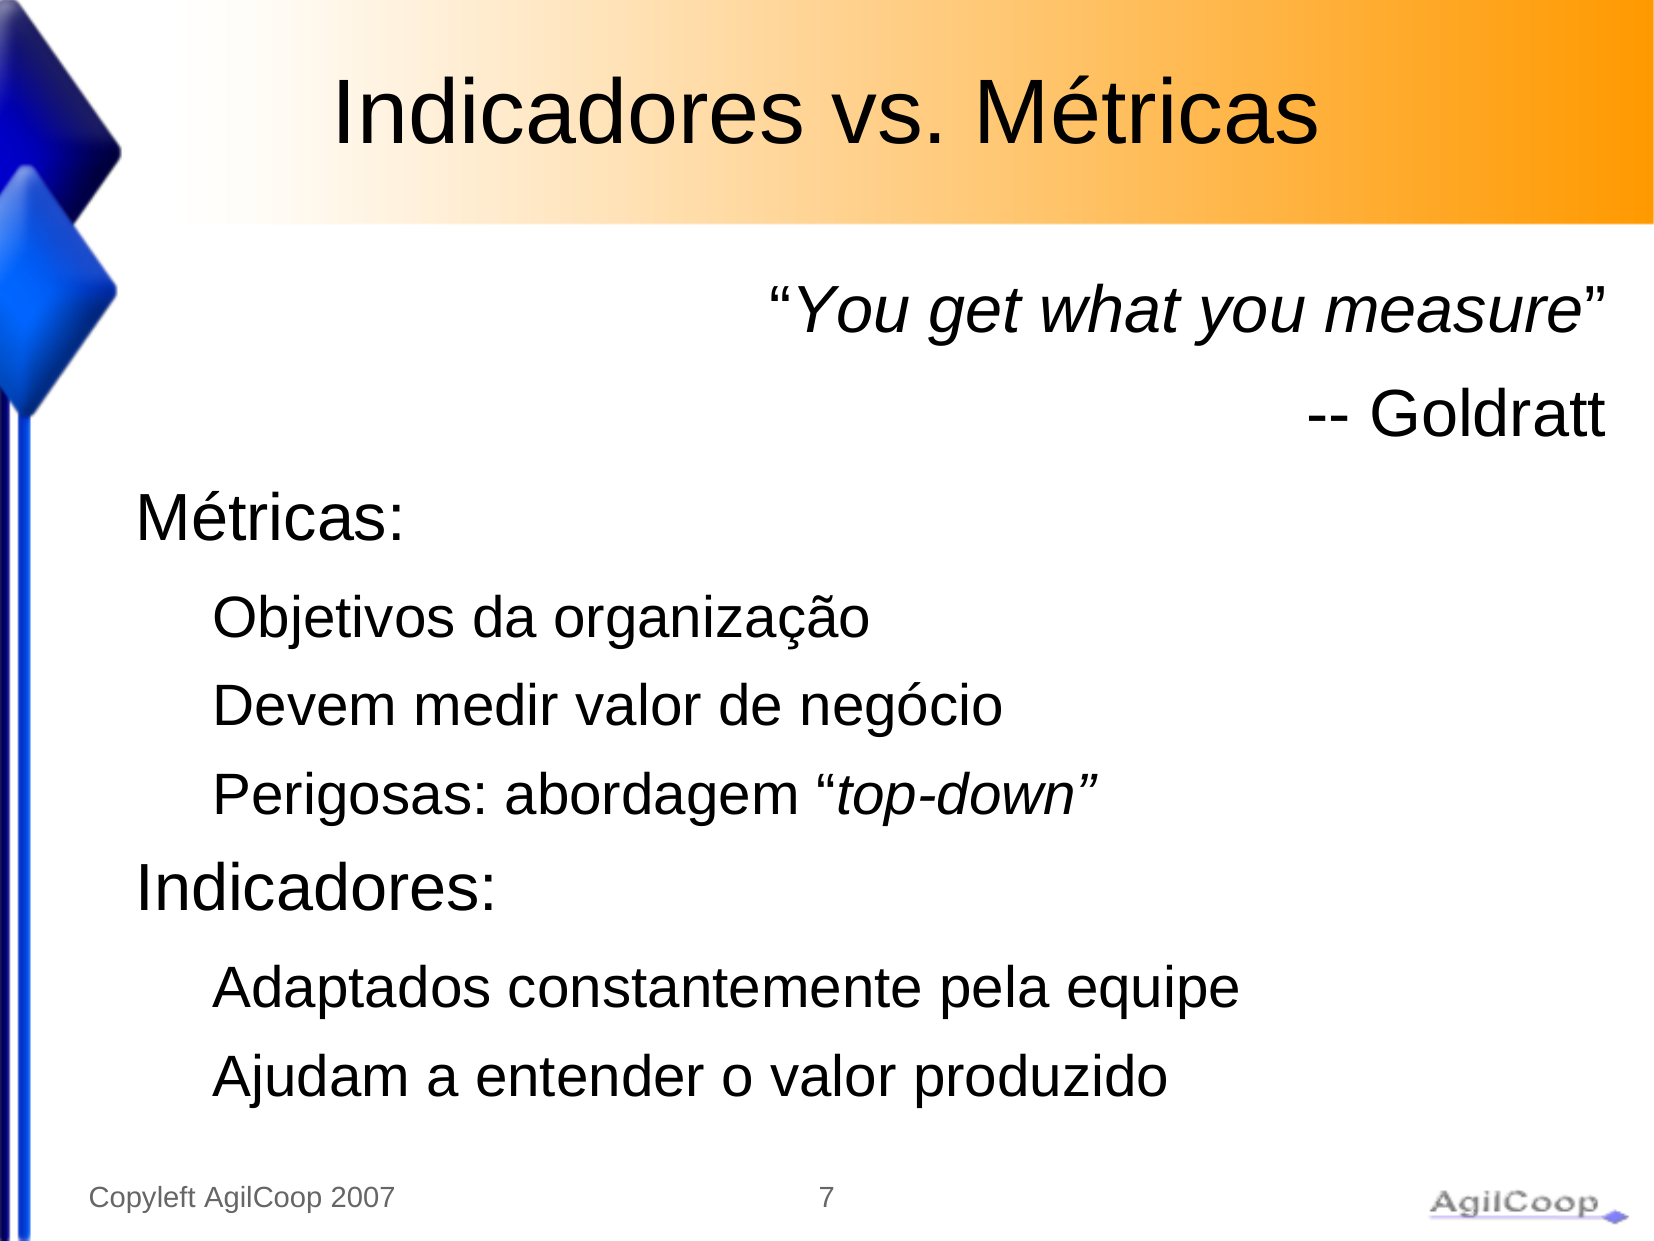

# Indicadores vs. Métricas
“You get what you measure”
-- Goldratt
Métricas:
Objetivos da organização
Devem medir valor de negócio
Perigosas: abordagem “top-down”
Indicadores:
Adaptados constantemente pela equipe
Ajudam a entender o valor produzido
Copyleft AgilCoop 2007
7